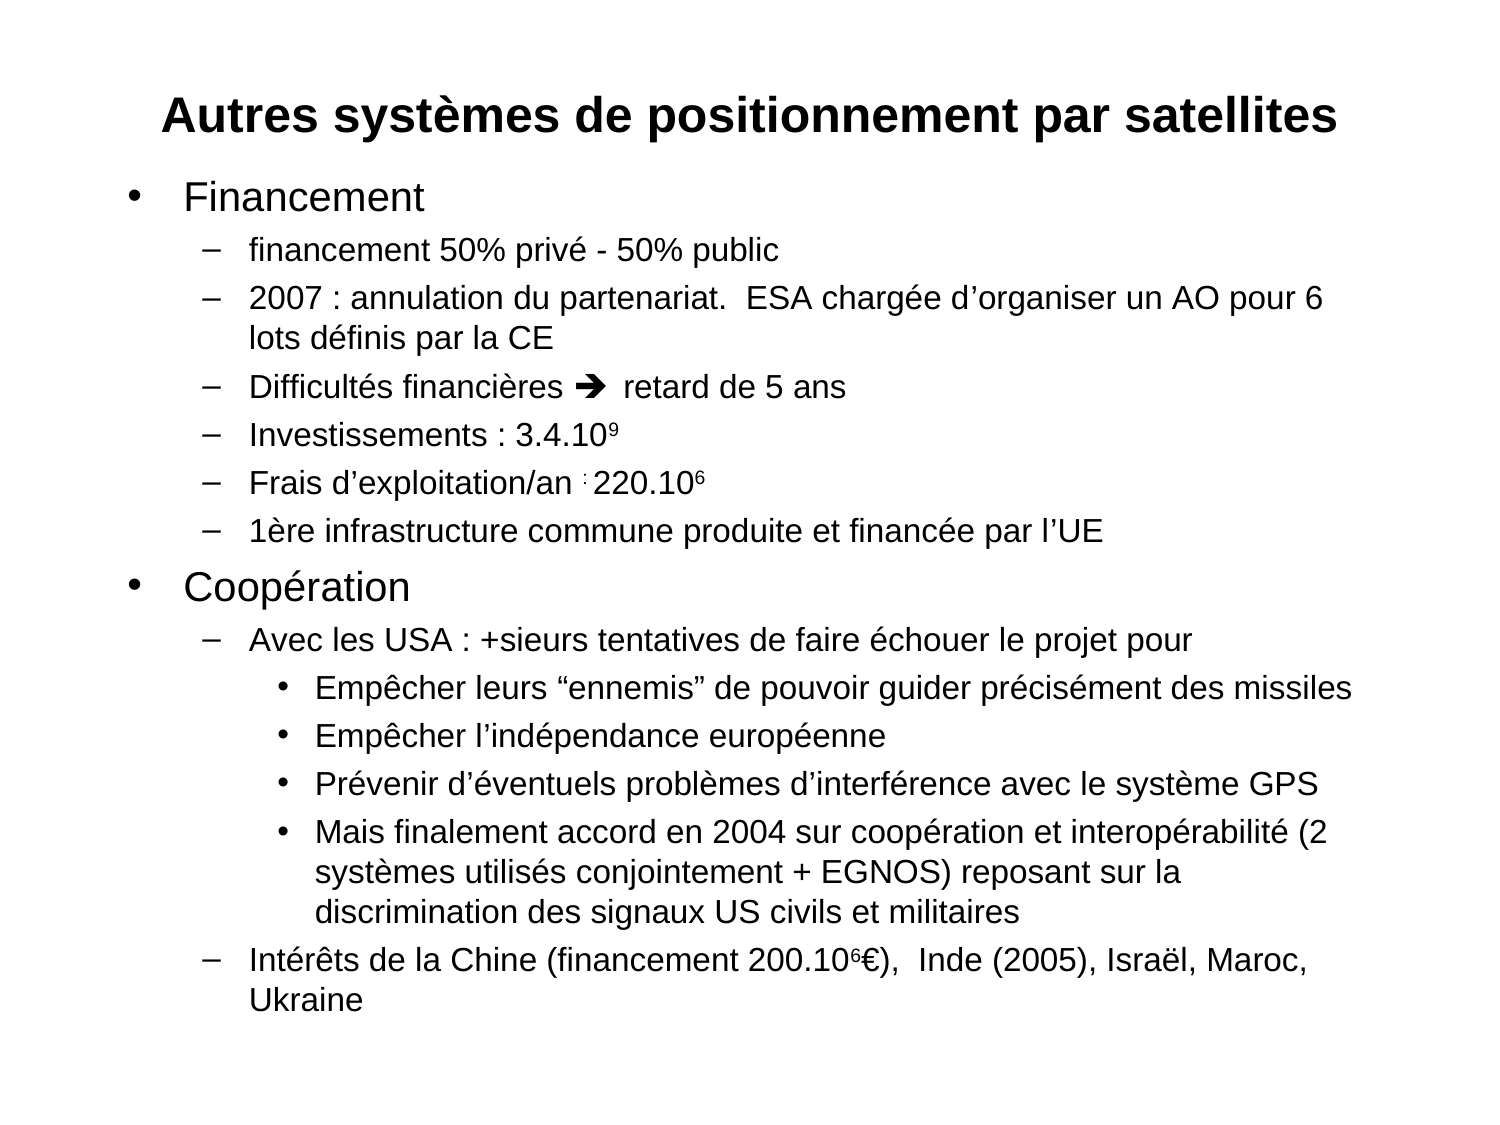

# Autres systèmes de positionnement par satellites
Financement
financement 50% privé - 50% public
2007 : annulation du partenariat. ESA chargée d’organiser un AO pour 6 lots définis par la CE
Difficultés financières retard de 5 ans
Investissements : 3.4.109
Frais d’exploitation/an : 220.106
1ère infrastructure commune produite et financée par l’UE
Coopération
Avec les USA : +sieurs tentatives de faire échouer le projet pour
Empêcher leurs “ennemis” de pouvoir guider précisément des missiles
Empêcher l’indépendance européenne
Prévenir d’éventuels problèmes d’interférence avec le système GPS
Mais finalement accord en 2004 sur coopération et interopérabilité (2 systèmes utilisés conjointement + EGNOS) reposant sur la discrimination des signaux US civils et militaires
Intérêts de la Chine (financement 200.106€), Inde (2005), Israël, Maroc, Ukraine